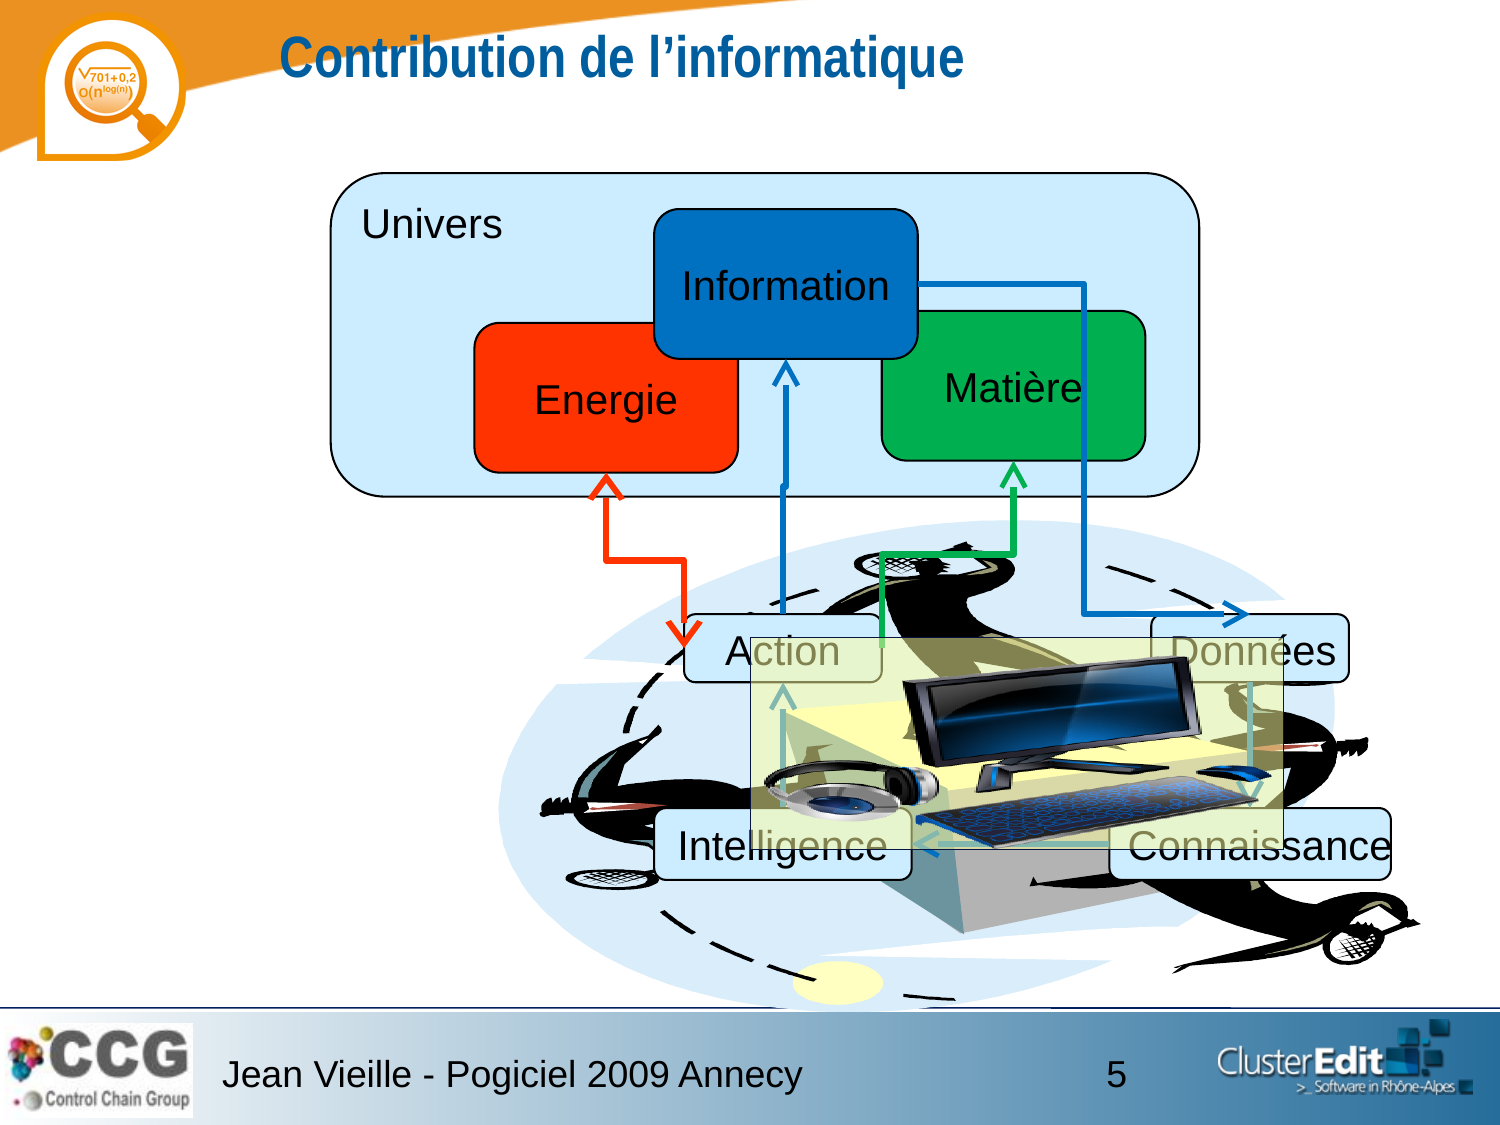

# Contribution de l’informatique
Univers
Information
Matière
Energie
Action
Données
Intelligence
Connaissance
Jean Vieille - Pogiciel 2009 Annecy